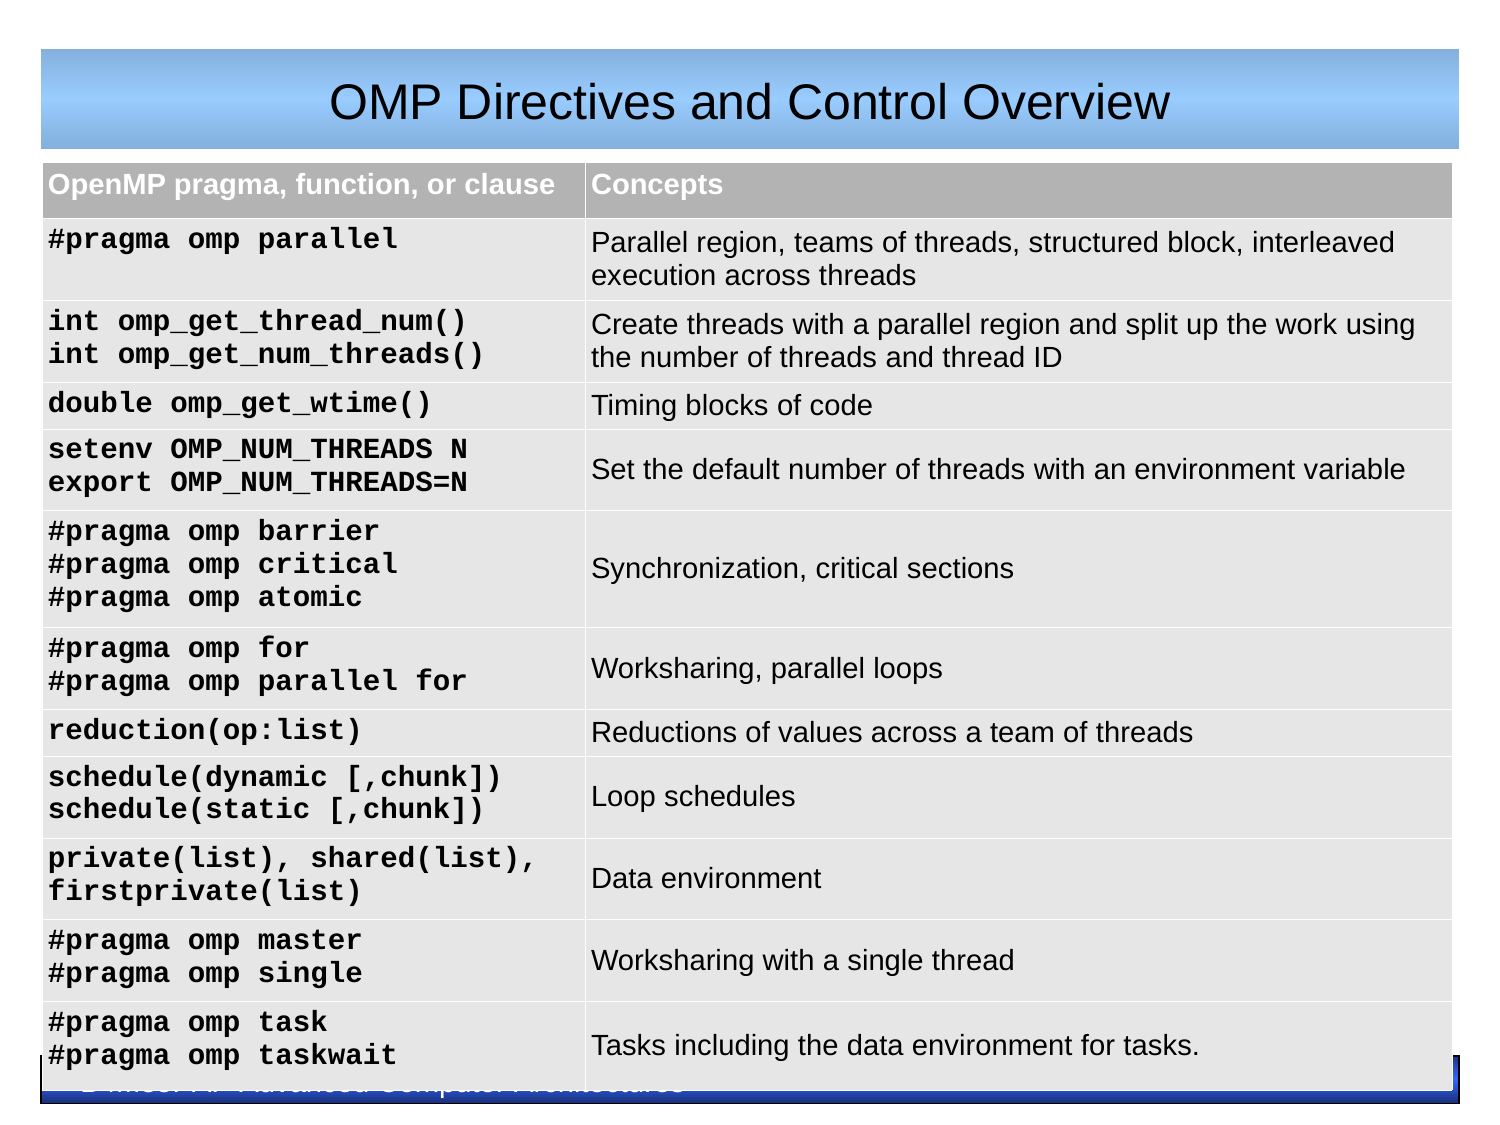

# OMP Directives and Control Overview
| OpenMP pragma, function, or clause | Concepts |
| --- | --- |
| #pragma omp parallel | Parallel region, teams of threads, structured block, interleaved execution across threads |
| int omp\_get\_thread\_num() int omp\_get\_num\_threads() | Create threads with a parallel region and split up the work using the number of threads and thread ID |
| double omp\_get\_wtime() | Timing blocks of code |
| setenv OMP\_NUM\_THREADS N export OMP\_NUM\_THREADS=N | Set the default number of threads with an environment variable |
| #pragma omp barrier #pragma omp critical #pragma omp atomic | Synchronization, critical sections |
| #pragma omp for #pragma omp parallel for | Worksharing, parallel loops |
| reduction(op:list) | Reductions of values across a team of threads |
| schedule(dynamic [,chunk]) schedule(static [,chunk]) | Loop schedules |
| private(list), shared(list), firstprivate(list) | Data environment |
| #pragma omp master #pragma omp single | Worksharing with a single thread |
| #pragma omp task #pragma omp taskwait | Tasks including the data environment for tasks. |